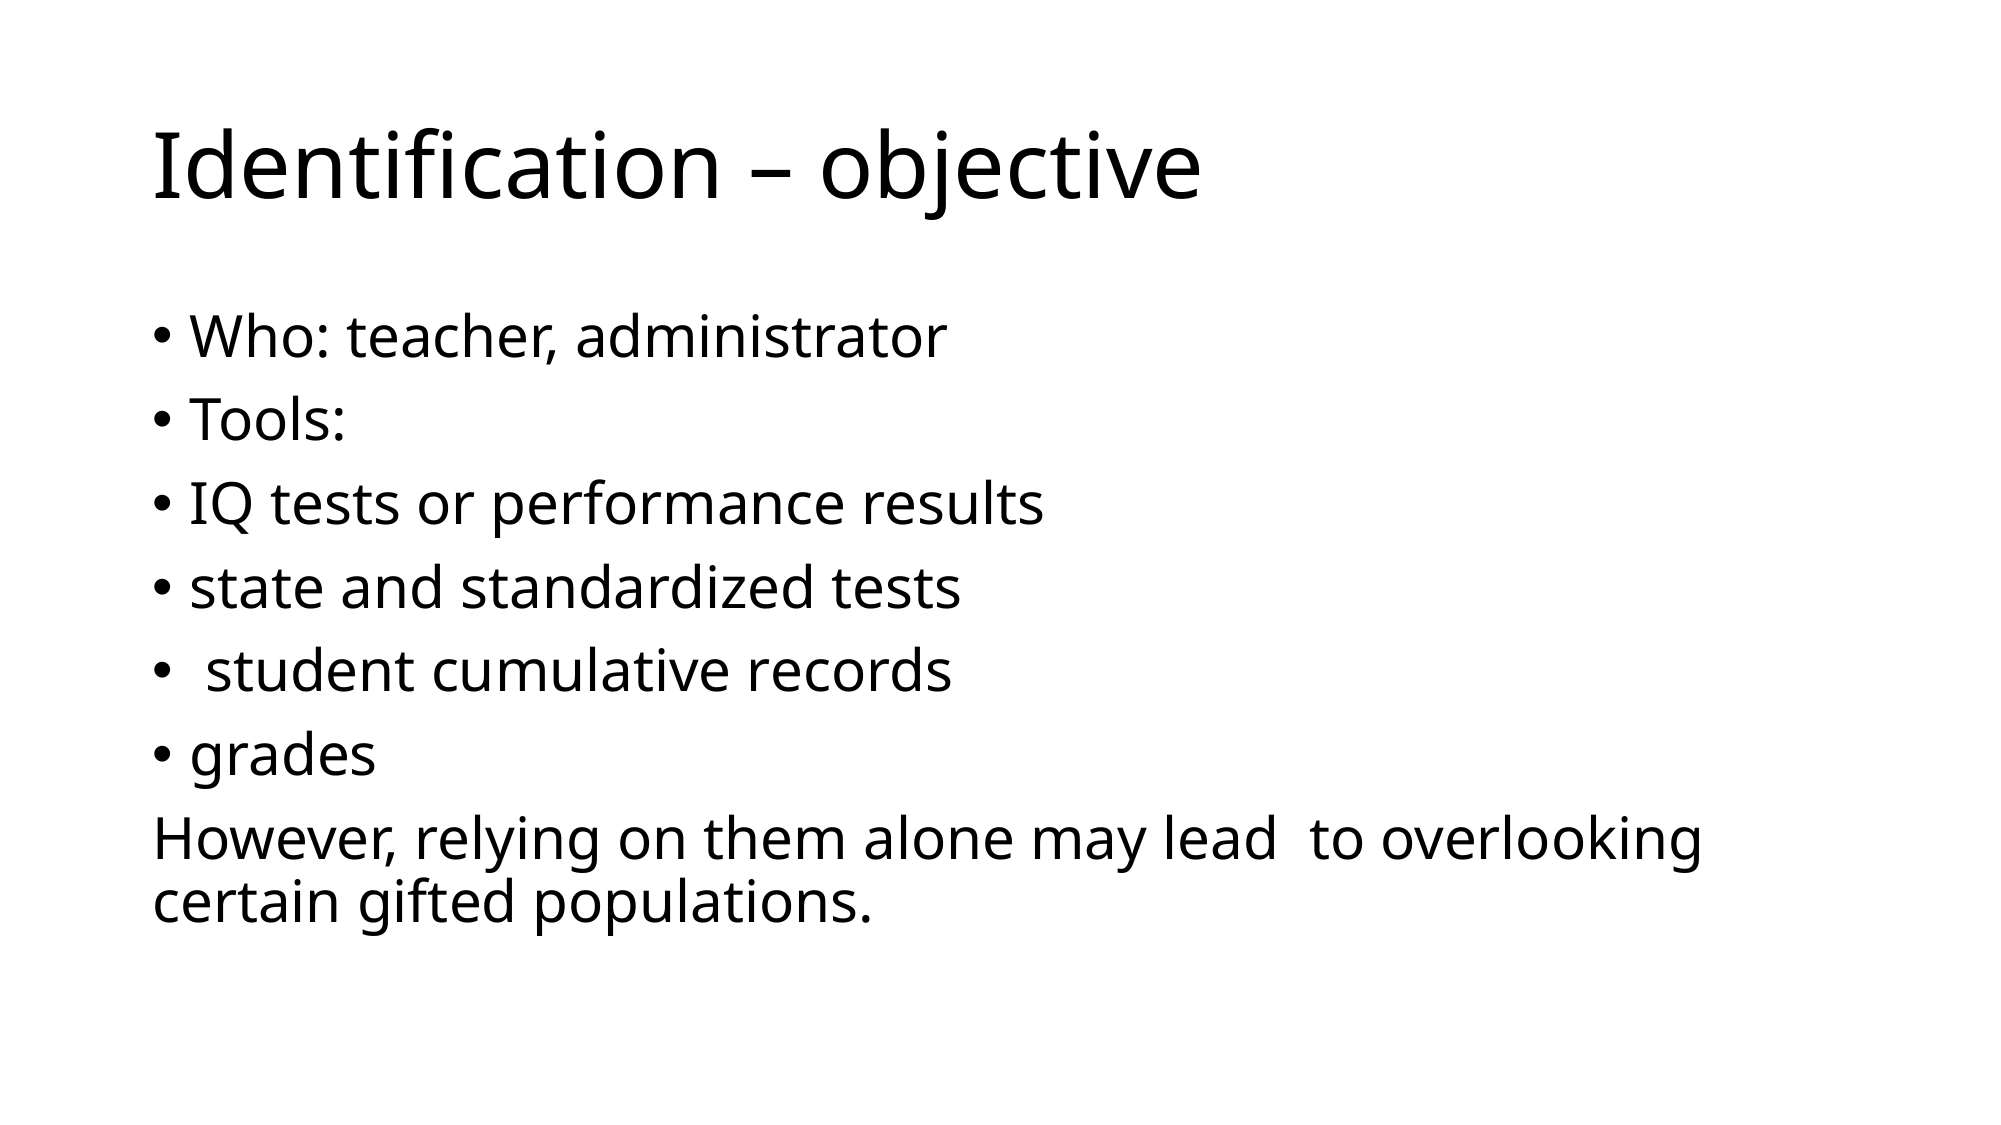

# Identification – objective
Who: teacher, administrator
Tools:
IQ tests or performance results
state and standardized tests
 student cumulative records
grades
However, relying on them alone may lead to overlooking certain gifted populations.